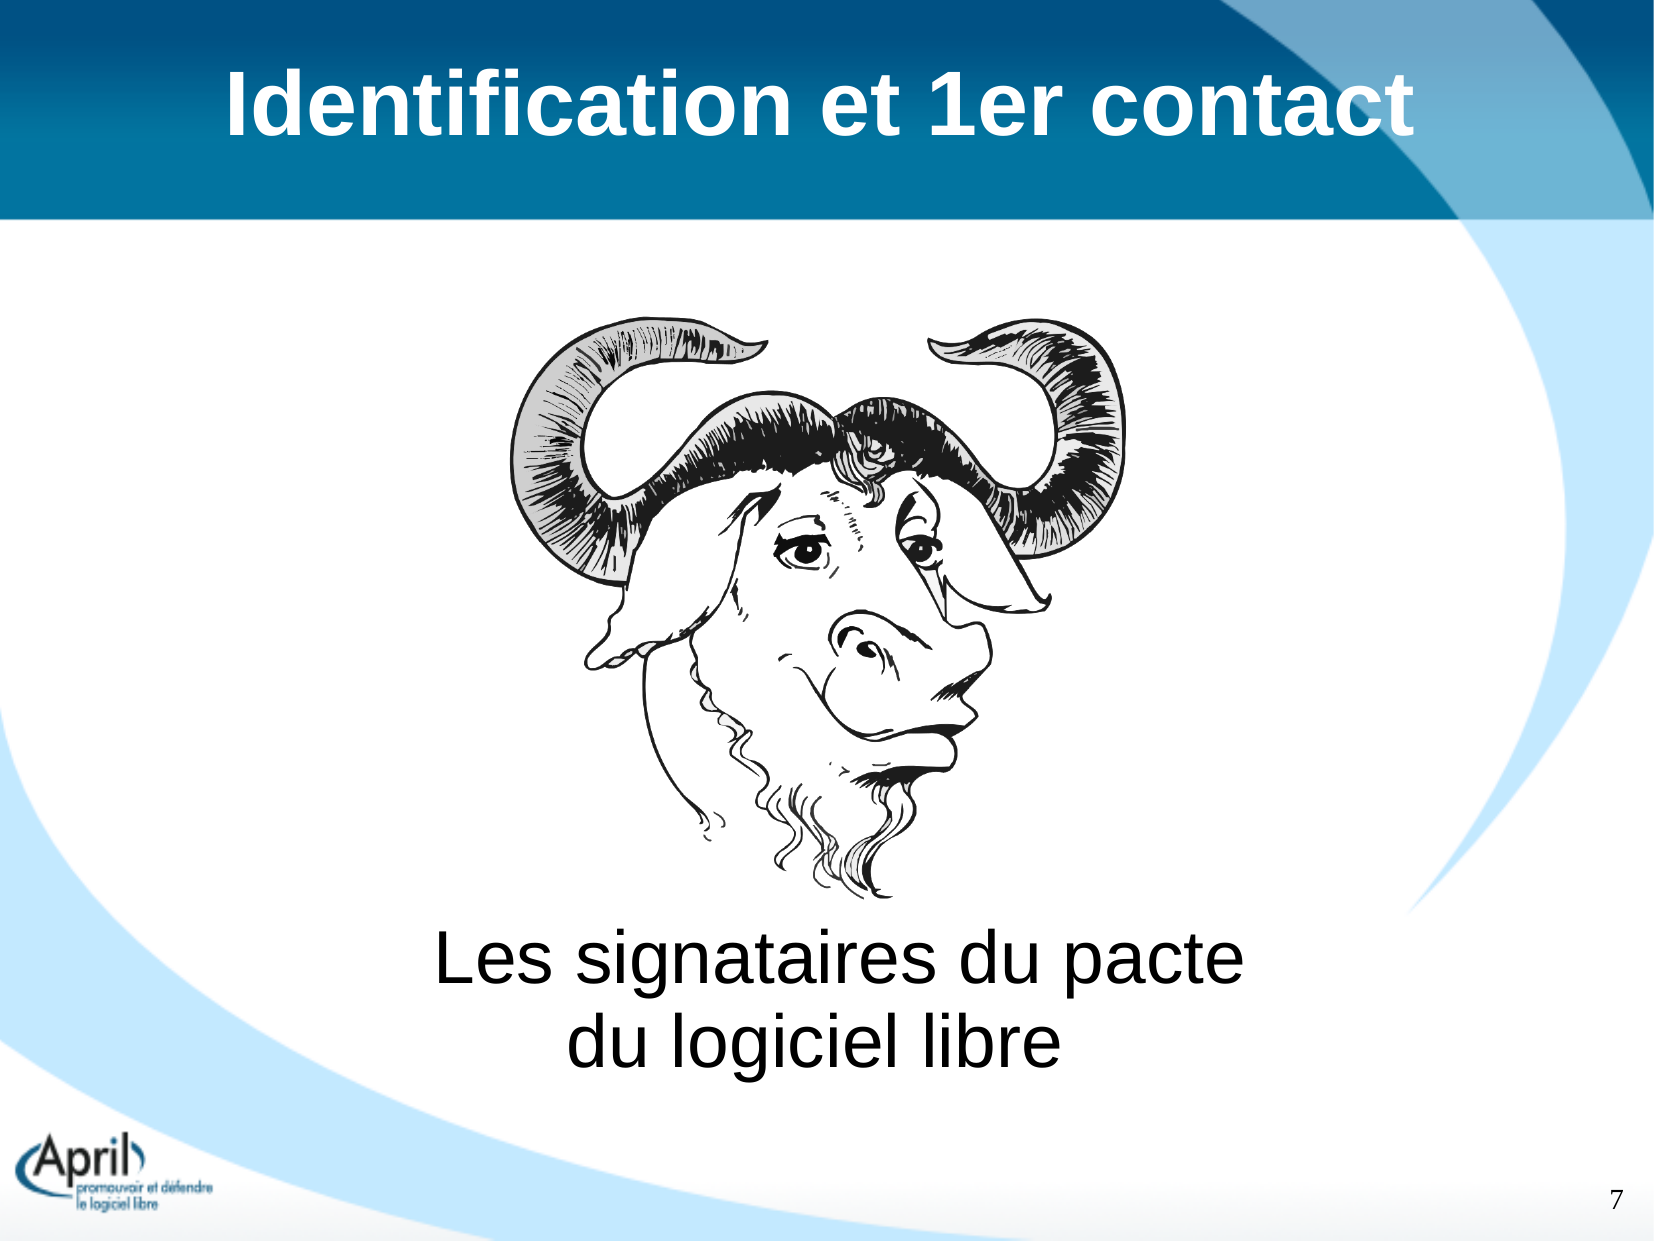

# Identification et 1er contact
Les signataires du pacte
	du logiciel libre
7